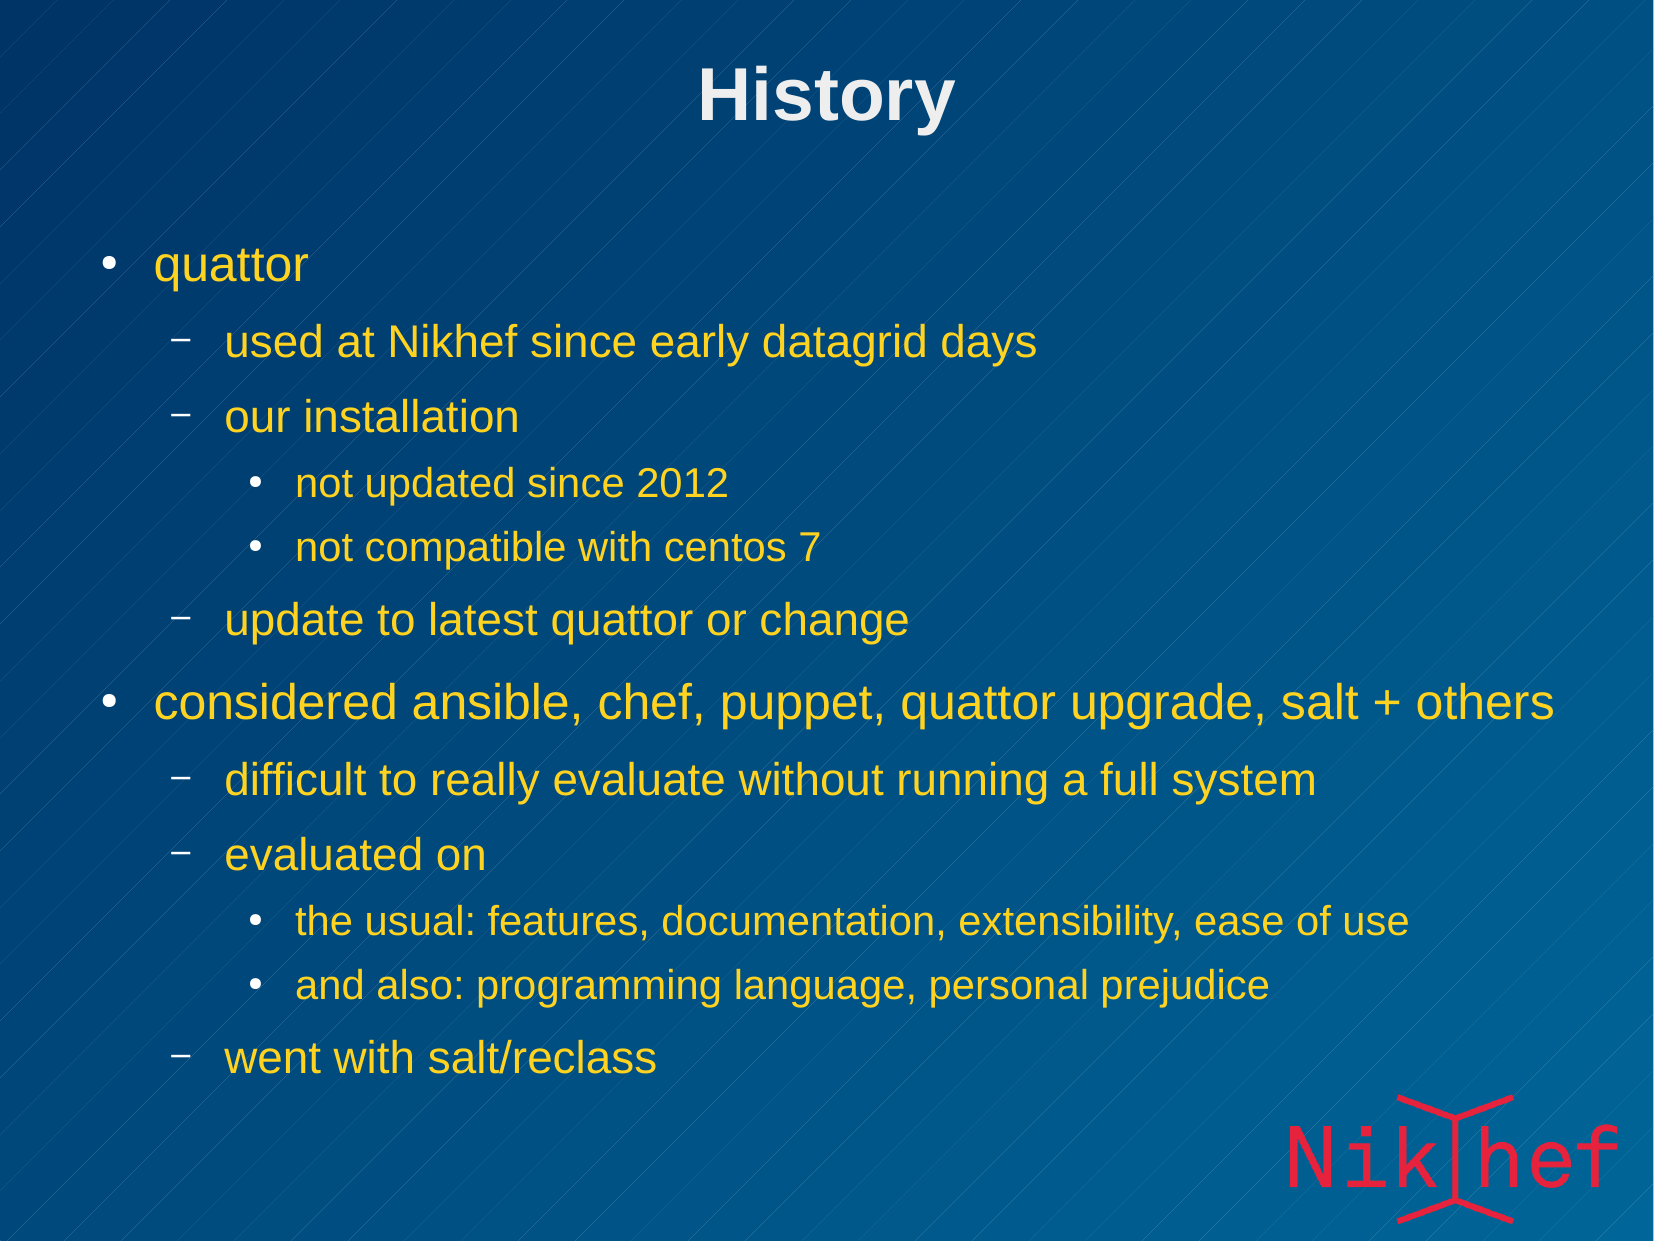

# History
quattor
used at Nikhef since early datagrid days
our installation
not updated since 2012
not compatible with centos 7
update to latest quattor or change
considered ansible, chef, puppet, quattor upgrade, salt + others
difficult to really evaluate without running a full system
evaluated on
the usual: features, documentation, extensibility, ease of use
and also: programming language, personal prejudice
went with salt/reclass